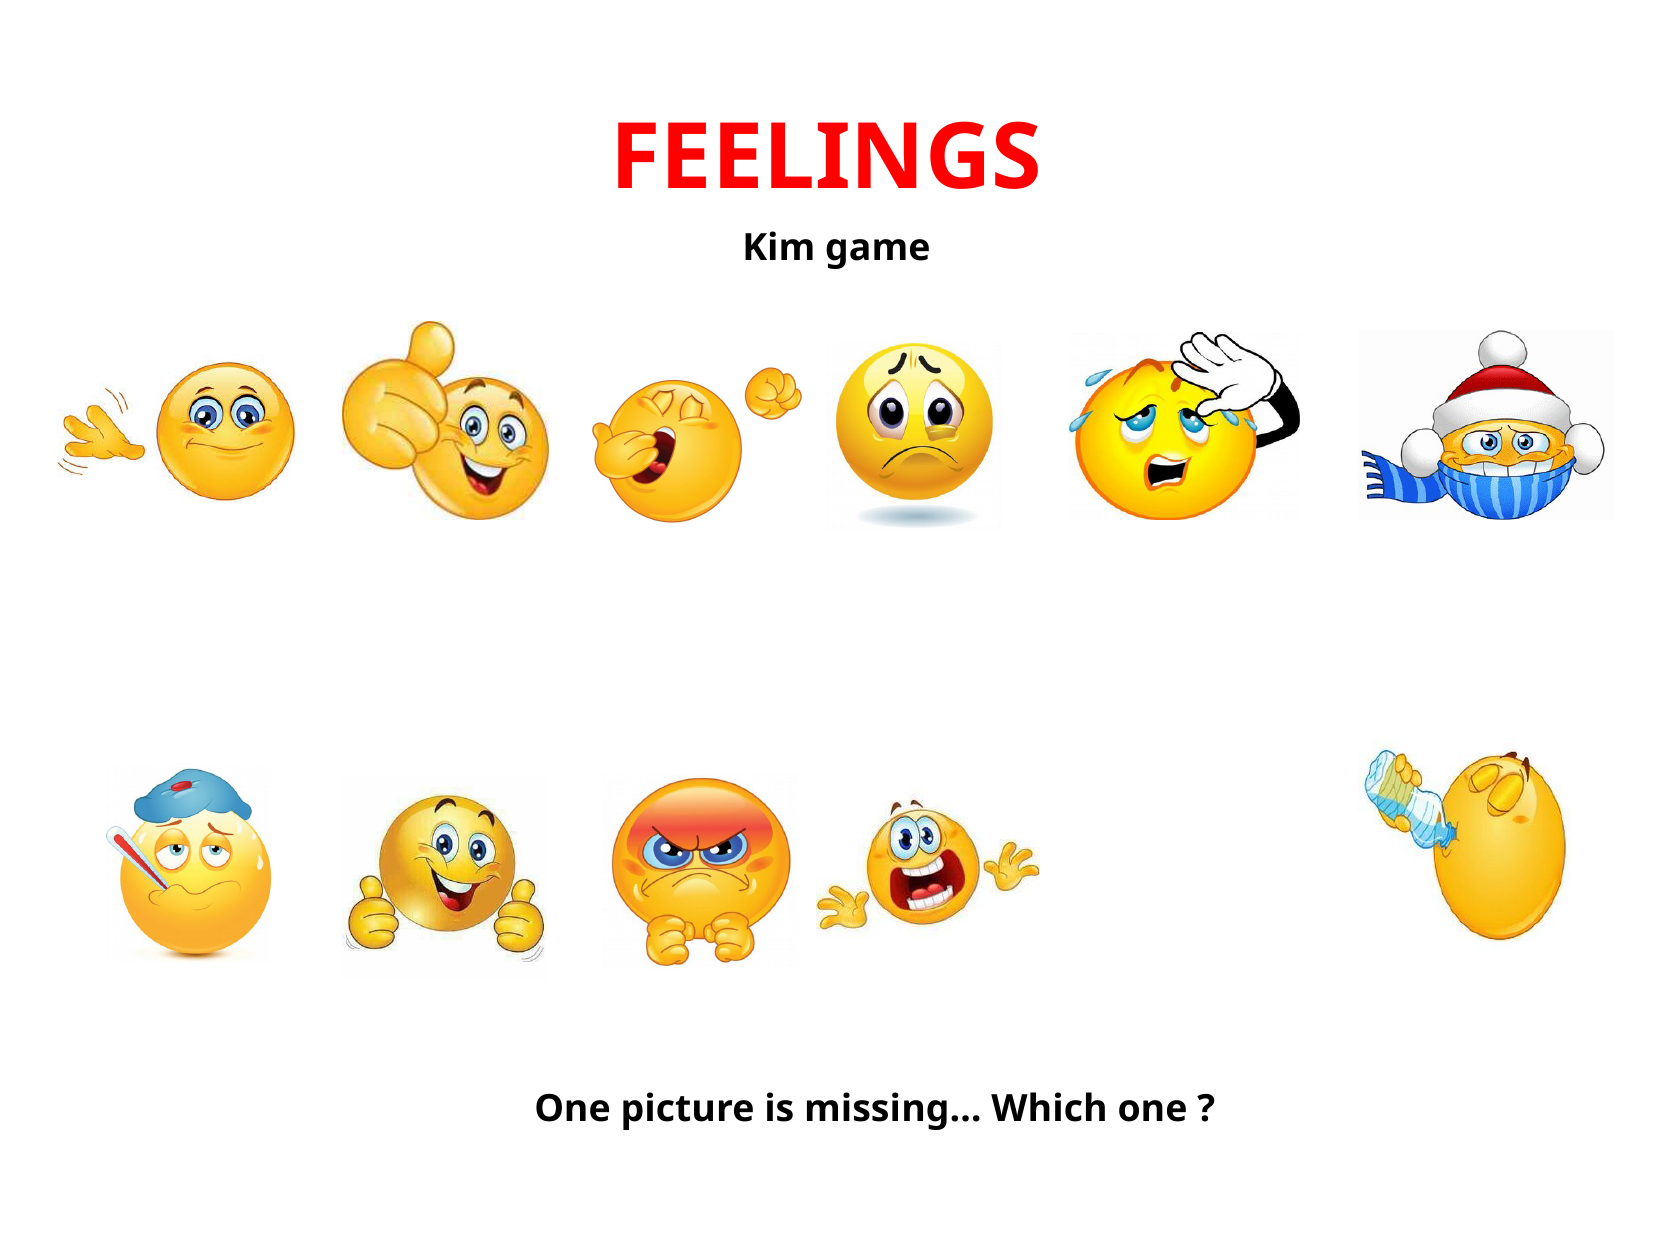

# FEELINGS
 Kim game
One picture is missing… Which one ?